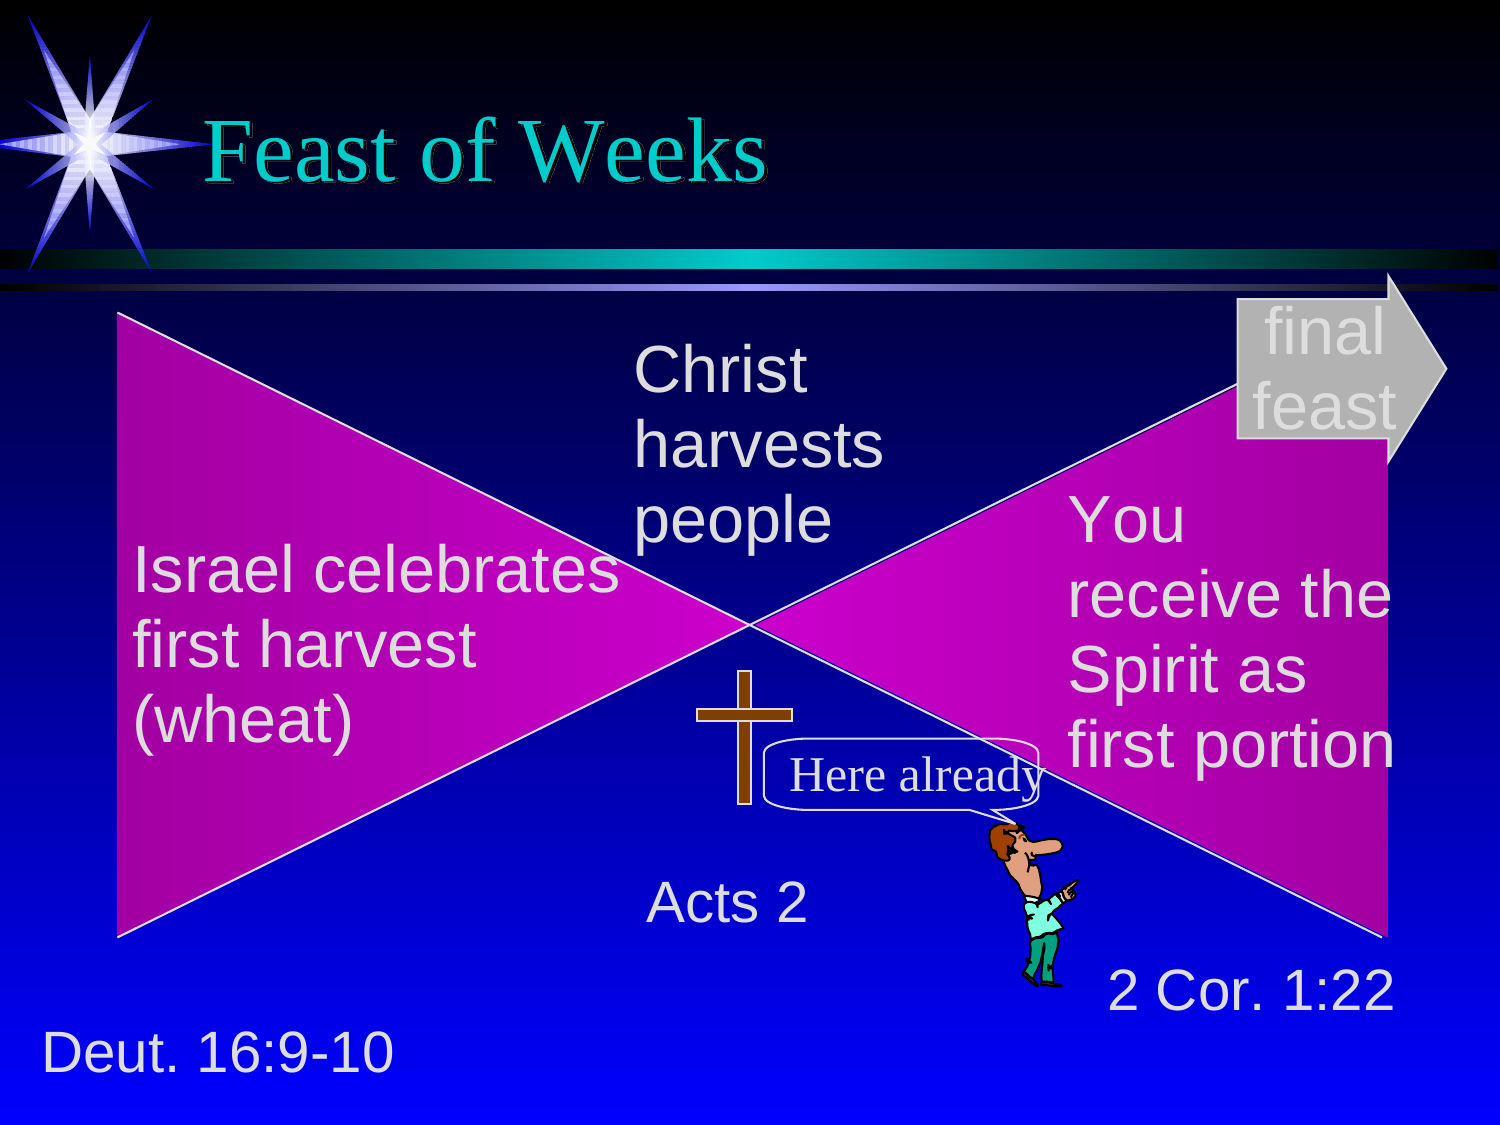

# Feast of Weeks
final
feast
Christ harvests people
You receive the Spirit as first portion
Israel celebrates first harvest (wheat)
Here already
Acts 2
2 Cor. 1:22
Deut. 16:9-10